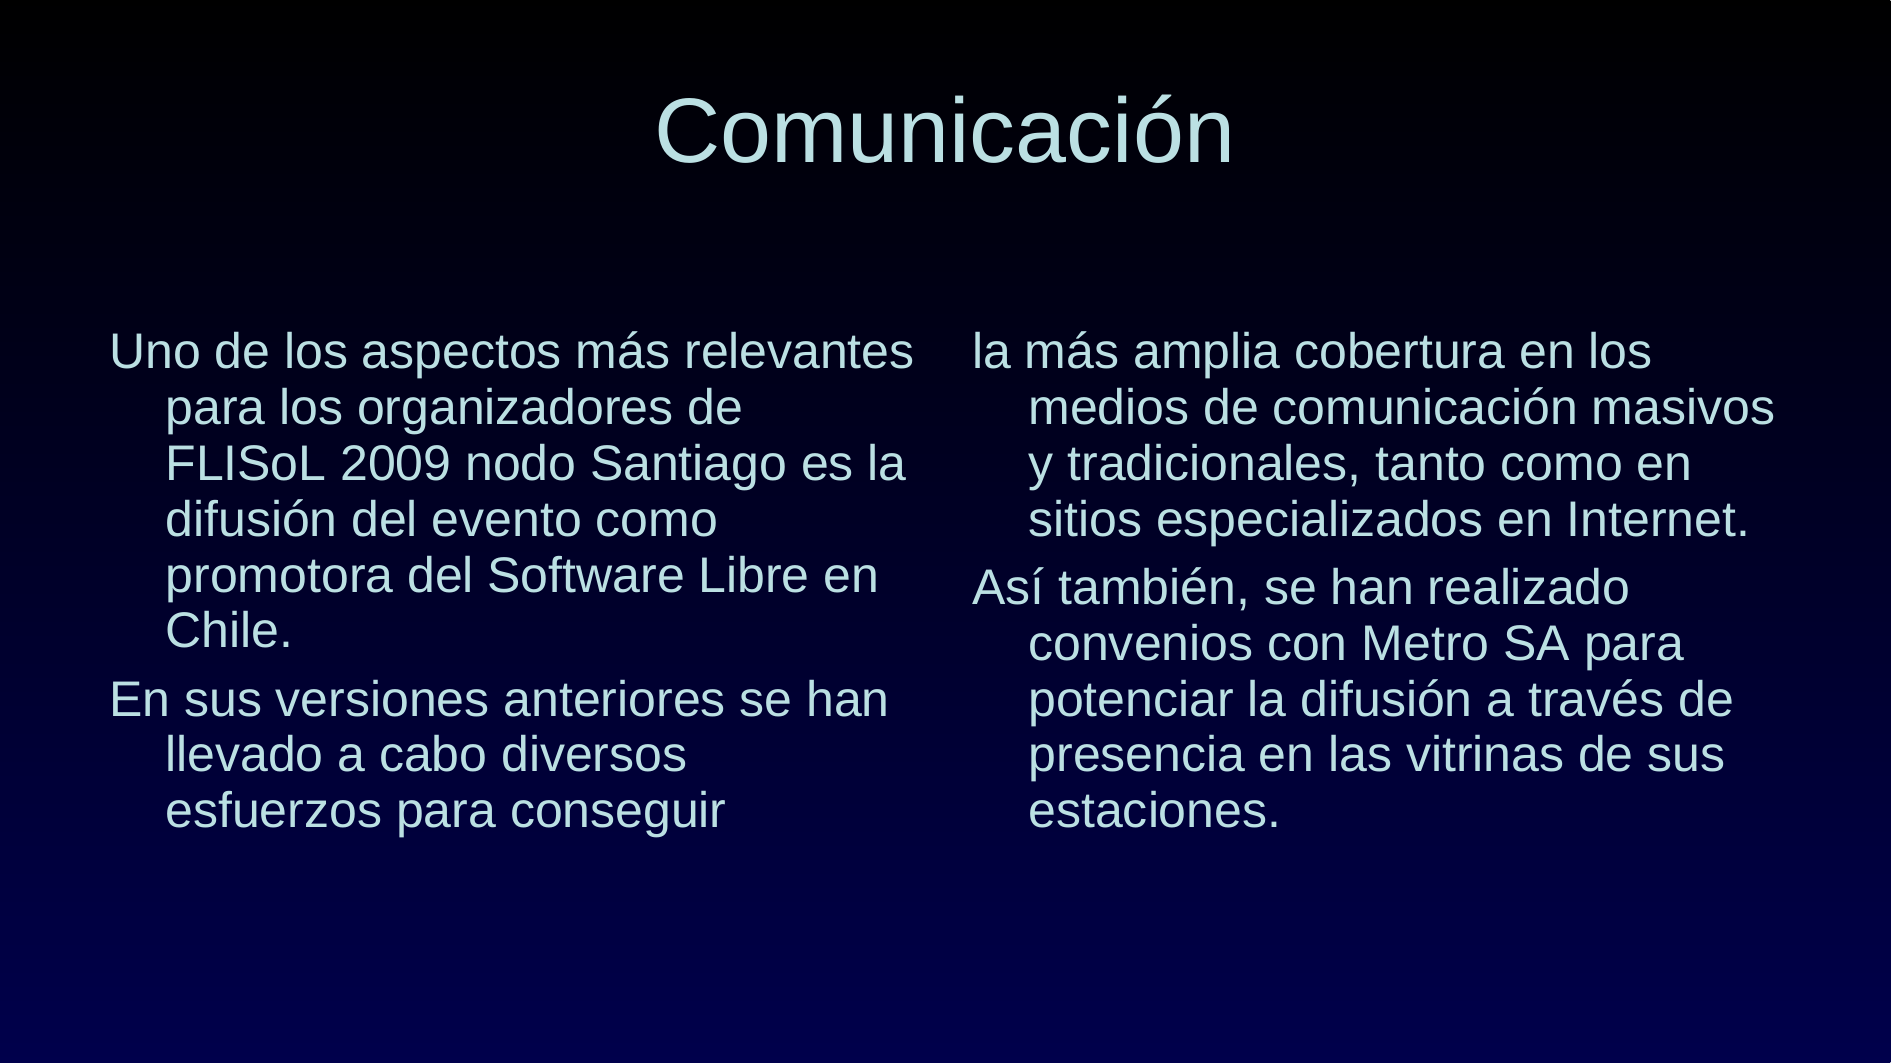

# Comunicación
Uno de los aspectos más relevantes para los organizadores de FLISoL 2009 nodo Santiago es la difusión del evento como promotora del Software Libre en Chile.
En sus versiones anteriores se han llevado a cabo diversos esfuerzos para conseguir
la más amplia cobertura en los medios de comunicación masivos y tradicionales, tanto como en sitios especializados en Internet.
Así también, se han realizado convenios con Metro SA para potenciar la difusión a través de presencia en las vitrinas de sus estaciones.